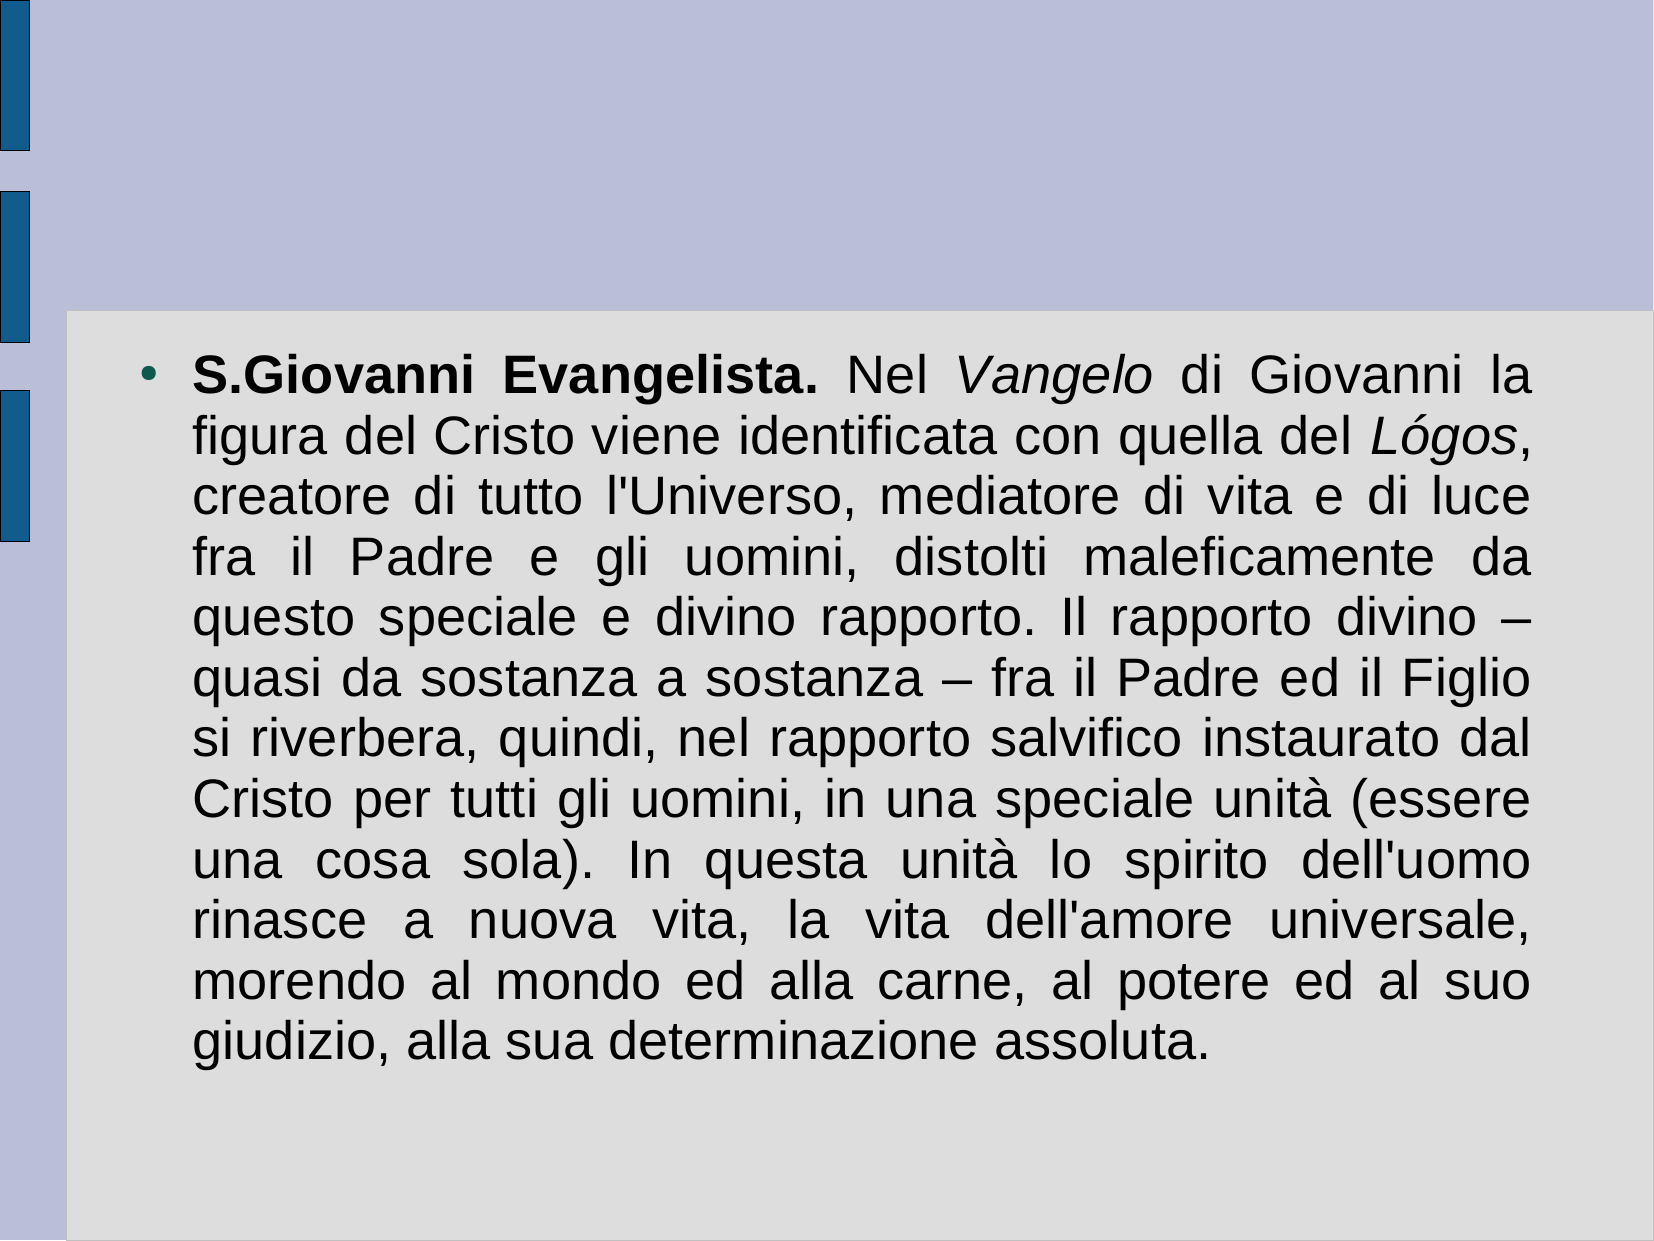

#
S.Giovanni Evangelista. Nel Vangelo di Giovanni la figura del Cristo viene identificata con quella del Lógos, creatore di tutto l'Universo, mediatore di vita e di luce fra il Padre e gli uomini, distolti maleficamente da questo speciale e divino rapporto. Il rapporto divino – quasi da sostanza a sostanza – fra il Padre ed il Figlio si riverbera, quindi, nel rapporto salvifico instaurato dal Cristo per tutti gli uomini, in una speciale unità (essere una cosa sola). In questa unità lo spirito dell'uomo rinasce a nuova vita, la vita dell'amore universale, morendo al mondo ed alla carne, al potere ed al suo giudizio, alla sua determinazione assoluta.